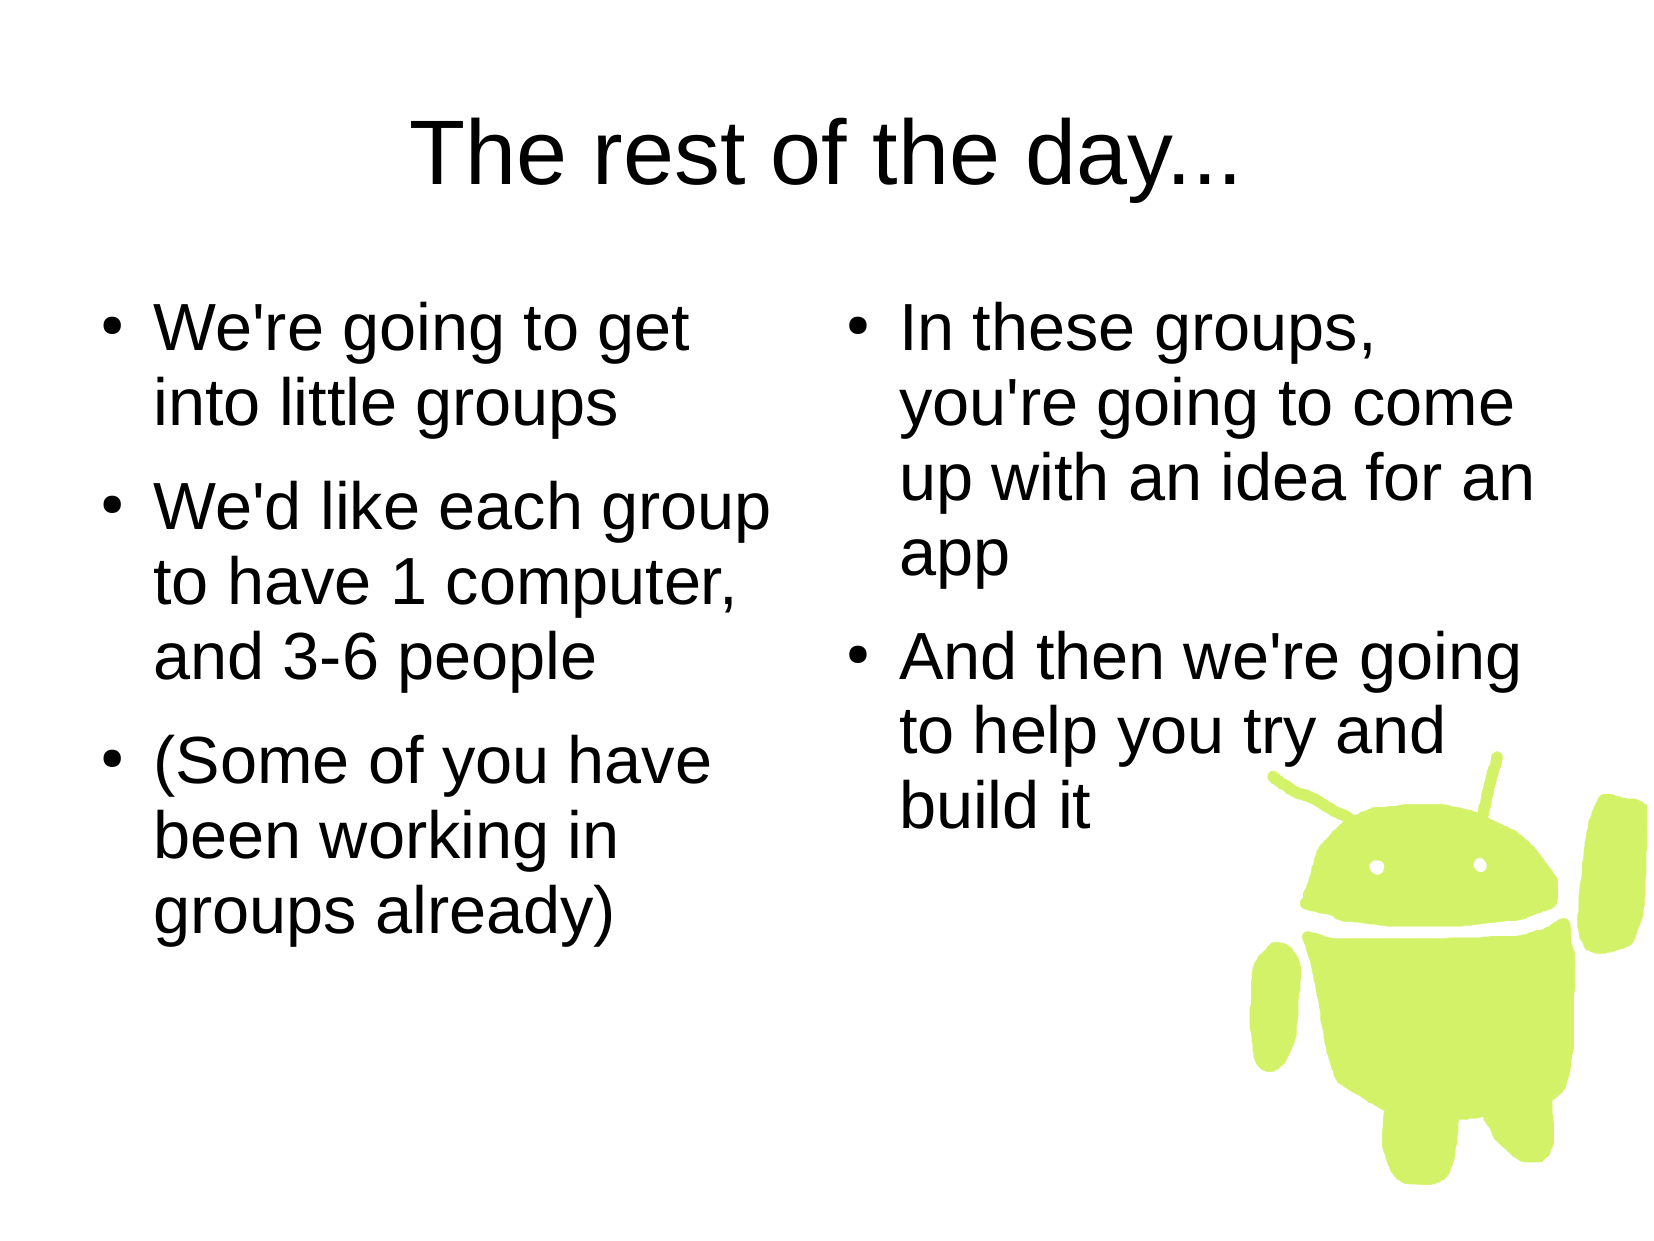

# The rest of the day...
We're going to get into little groups
We'd like each group to have 1 computer, and 3-6 people
(Some of you have been working in groups already)
In these groups, you're going to come up with an idea for an app
And then we're going to help you try and build it